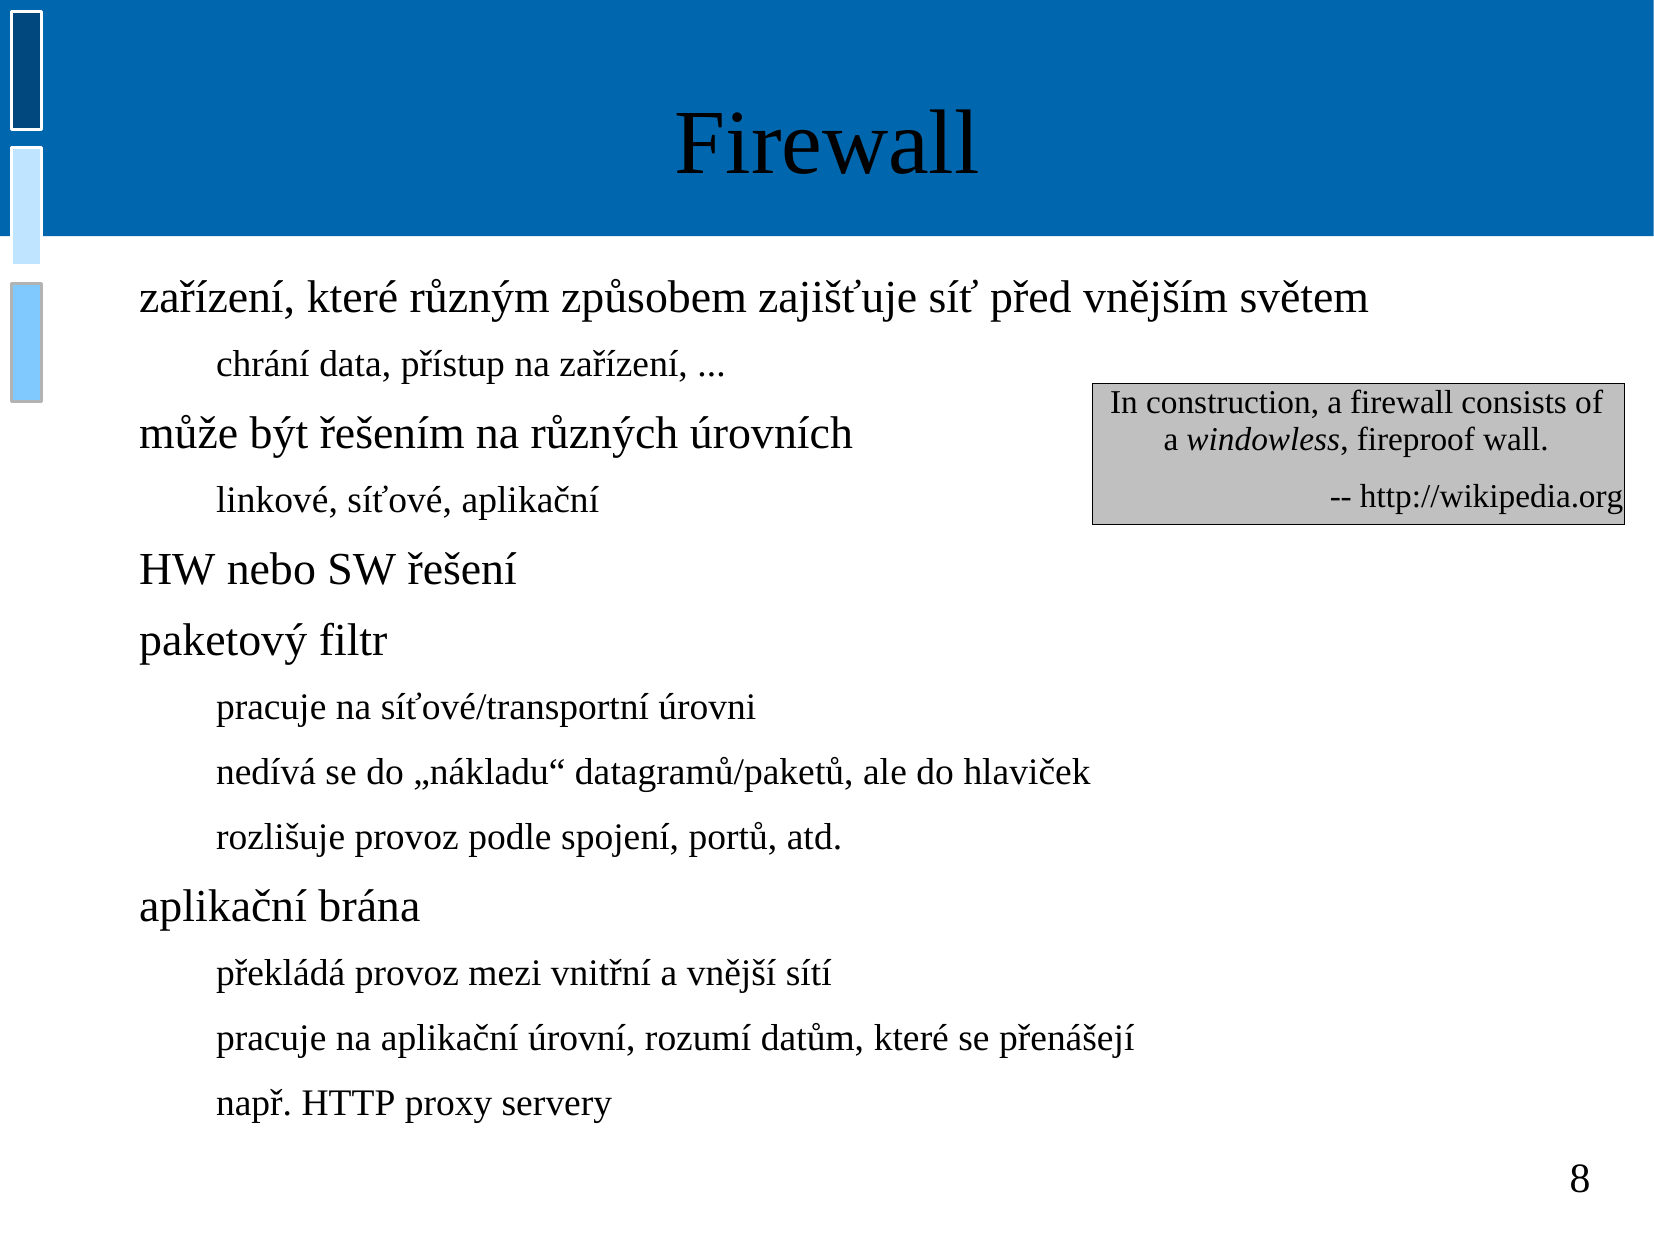

# Firewall
zařízení, které různým způsobem zajišťuje síť před vnějším světem
chrání data, přístup na zařízení, ...
může být řešením na různých úrovních
linkové, síťové, aplikační
HW nebo SW řešení
paketový filtr
pracuje na síťové/transportní úrovni
nedívá se do „nákladu“ datagramů/paketů, ale do hlaviček
rozlišuje provoz podle spojení, portů, atd.
aplikační brána
překládá provoz mezi vnitřní a vnější sítí
pracuje na aplikační úrovní, rozumí datům, které se přenášejí
např. HTTP proxy servery
In construction, a firewall consists of a windowless, fireproof wall.
-- http://wikipedia.org